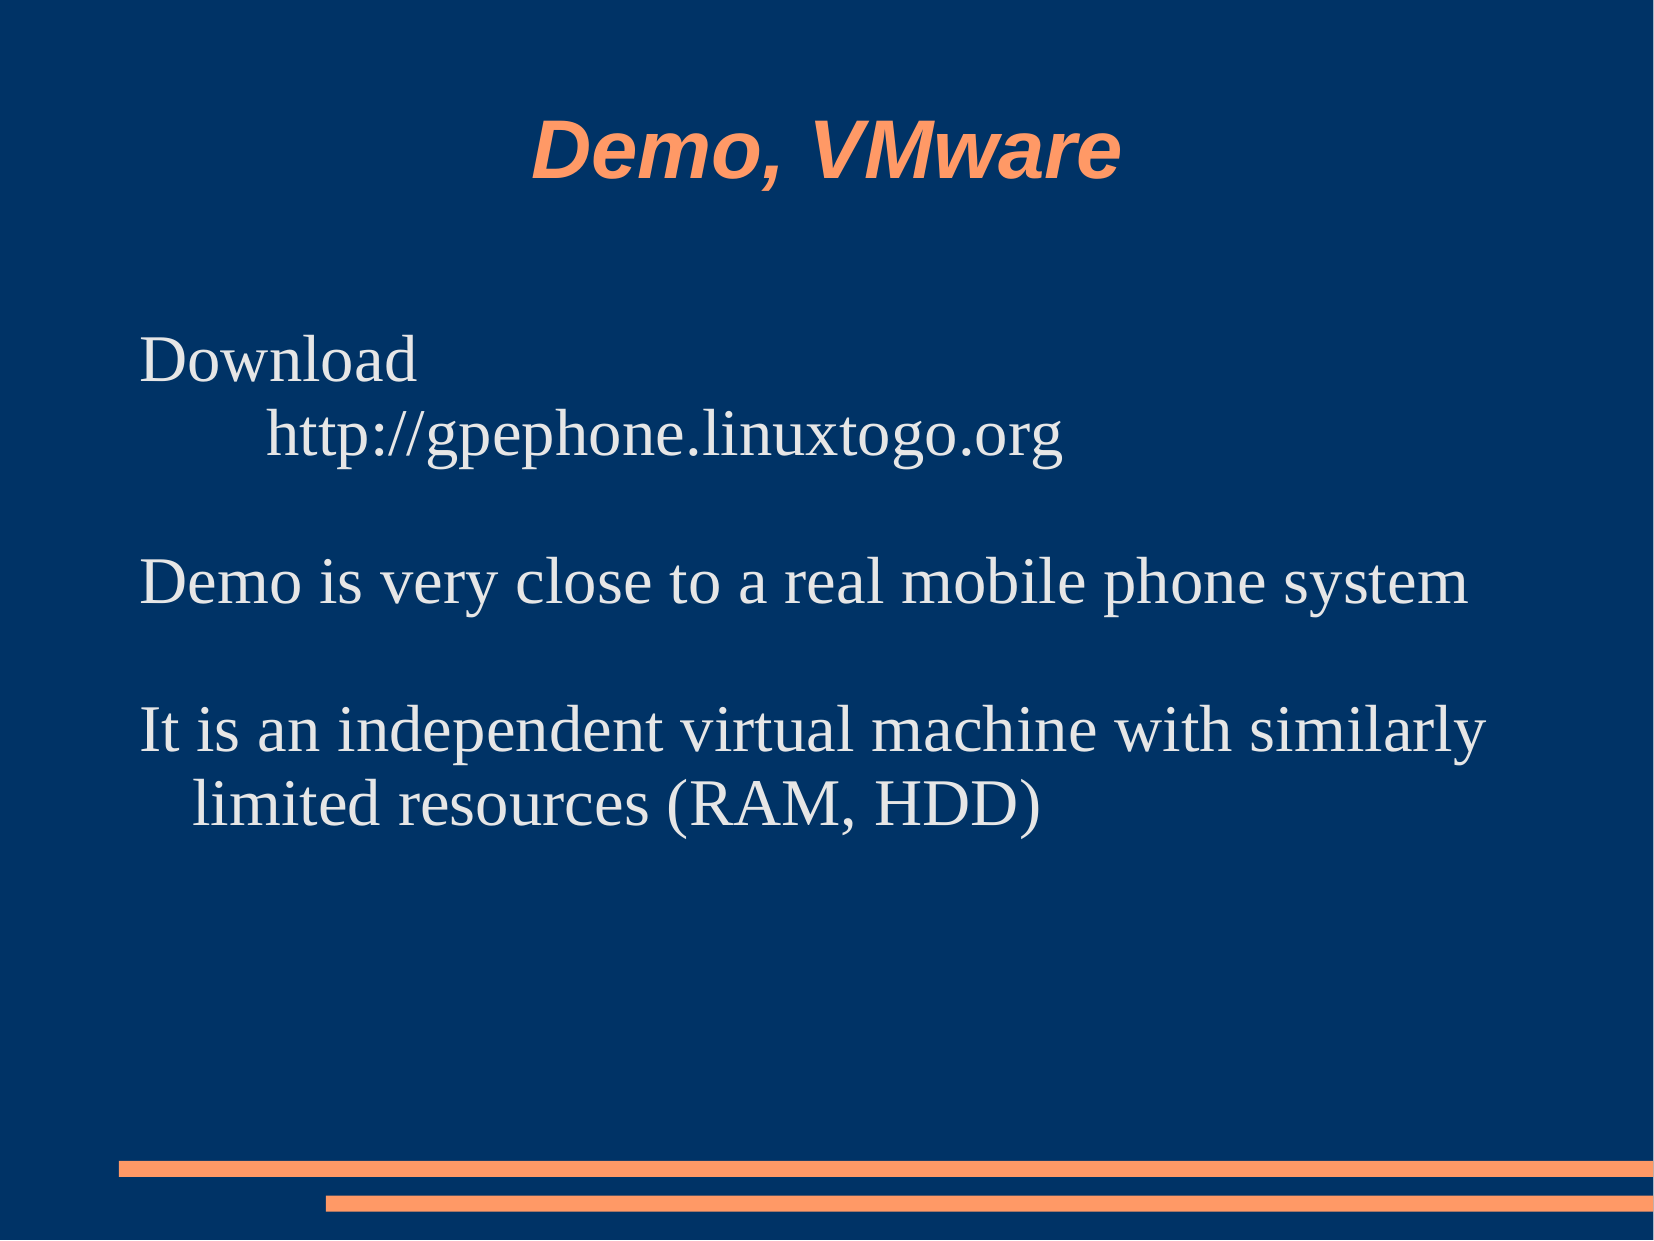

# Demo, VMware
Download
	http://gpephone.linuxtogo.org
Demo is very close to a real mobile phone system
It is an independent virtual machine with similarly limited resources (RAM, HDD)